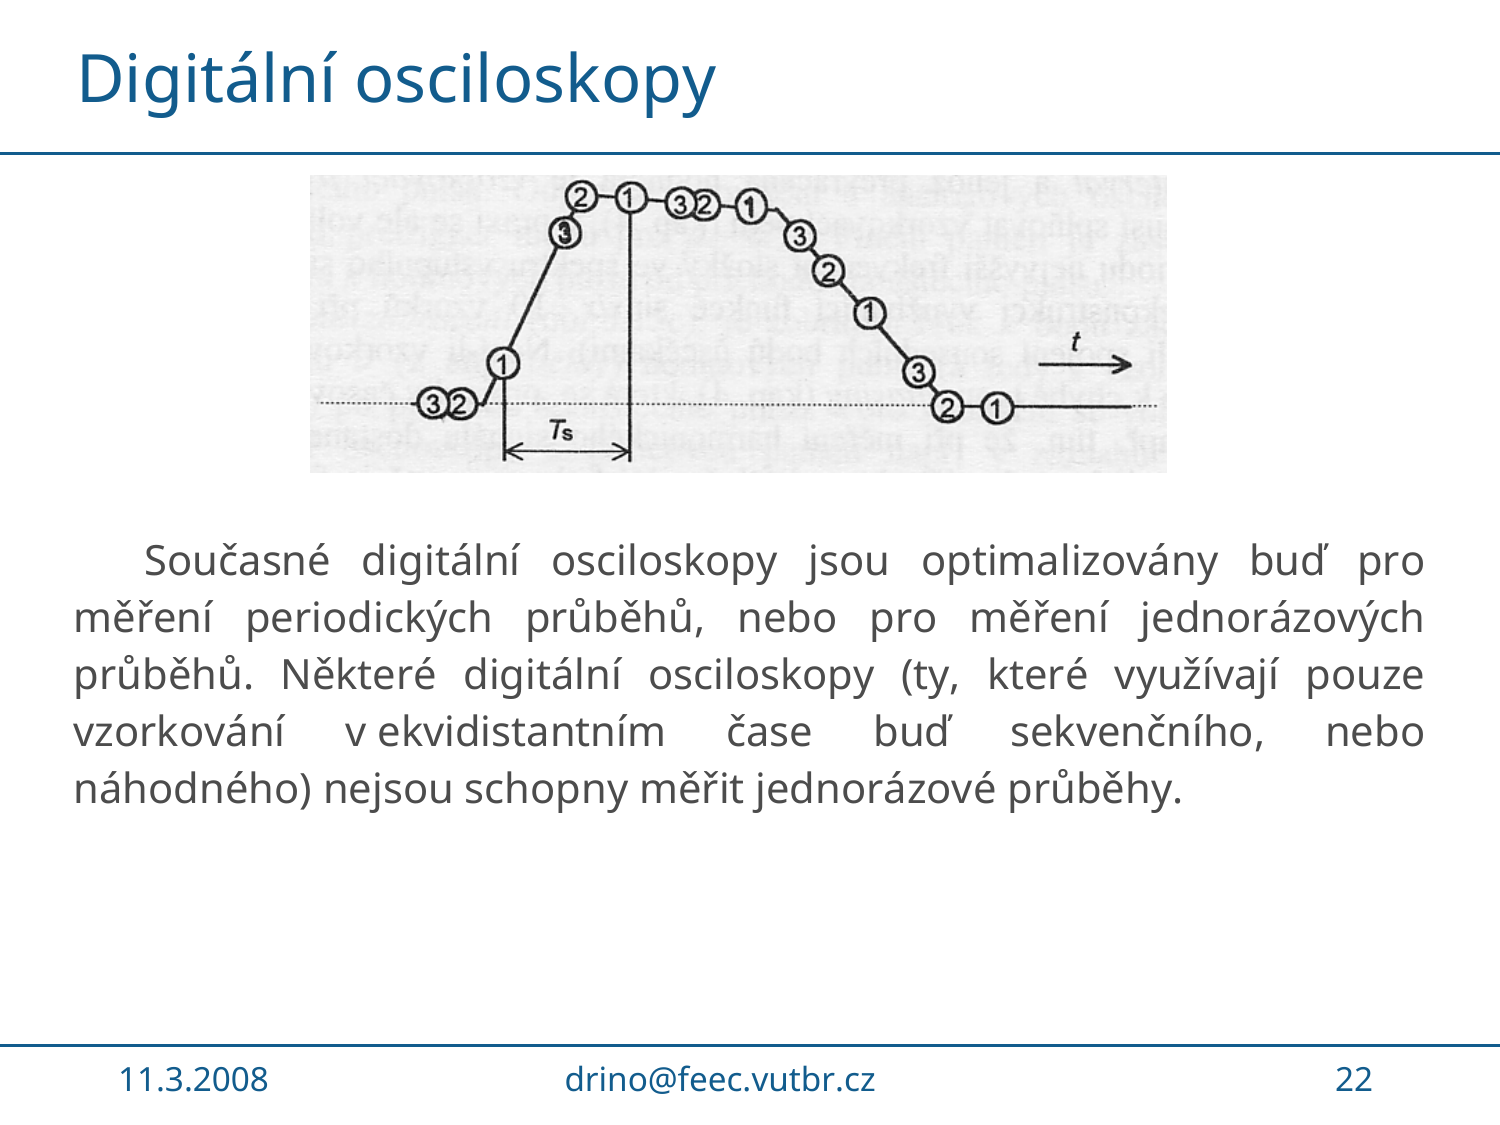

# Digitální osciloskopy
Současné digitální osciloskopy jsou optimalizovány buď pro měření periodických průběhů, nebo pro měření jednorázových průběhů. Některé digitální osciloskopy (ty, které využívají pouze vzorkování v ekvidistantním čase buď sekvenčního, nebo náhodného) nejsou schopny měřit jednorázové průběhy.
11.3.2008
drino@feec.vutbr.cz